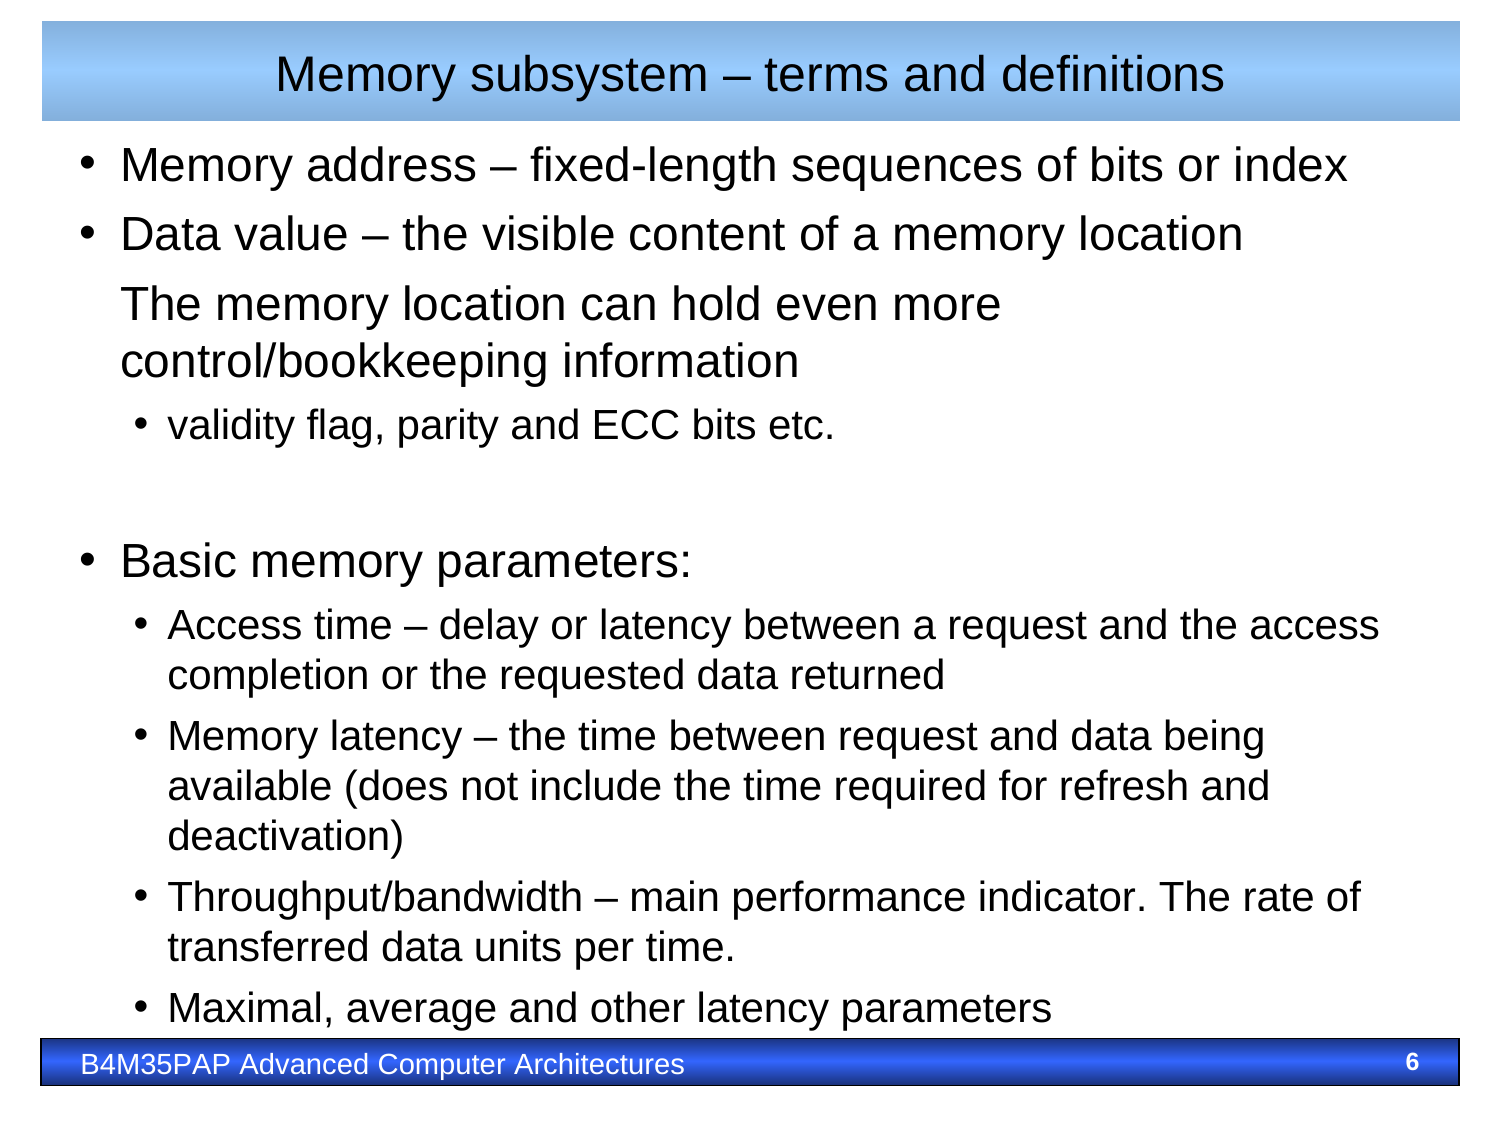

# Memory subsystem – terms and definitions
Memory address – fixed-length sequences of bits or index
Data value – the visible content of a memory location
The memory location can hold even more control/bookkeeping information
validity flag, parity and ECC bits etc.
Basic memory parameters:
Access time – delay or latency between a request and the access completion or the requested data returned
Memory latency – the time between request and data being available (does not include the time required for refresh and deactivation)
Throughput/bandwidth – main performance indicator. The rate of transferred data units per time.
Maximal, average and other latency parameters